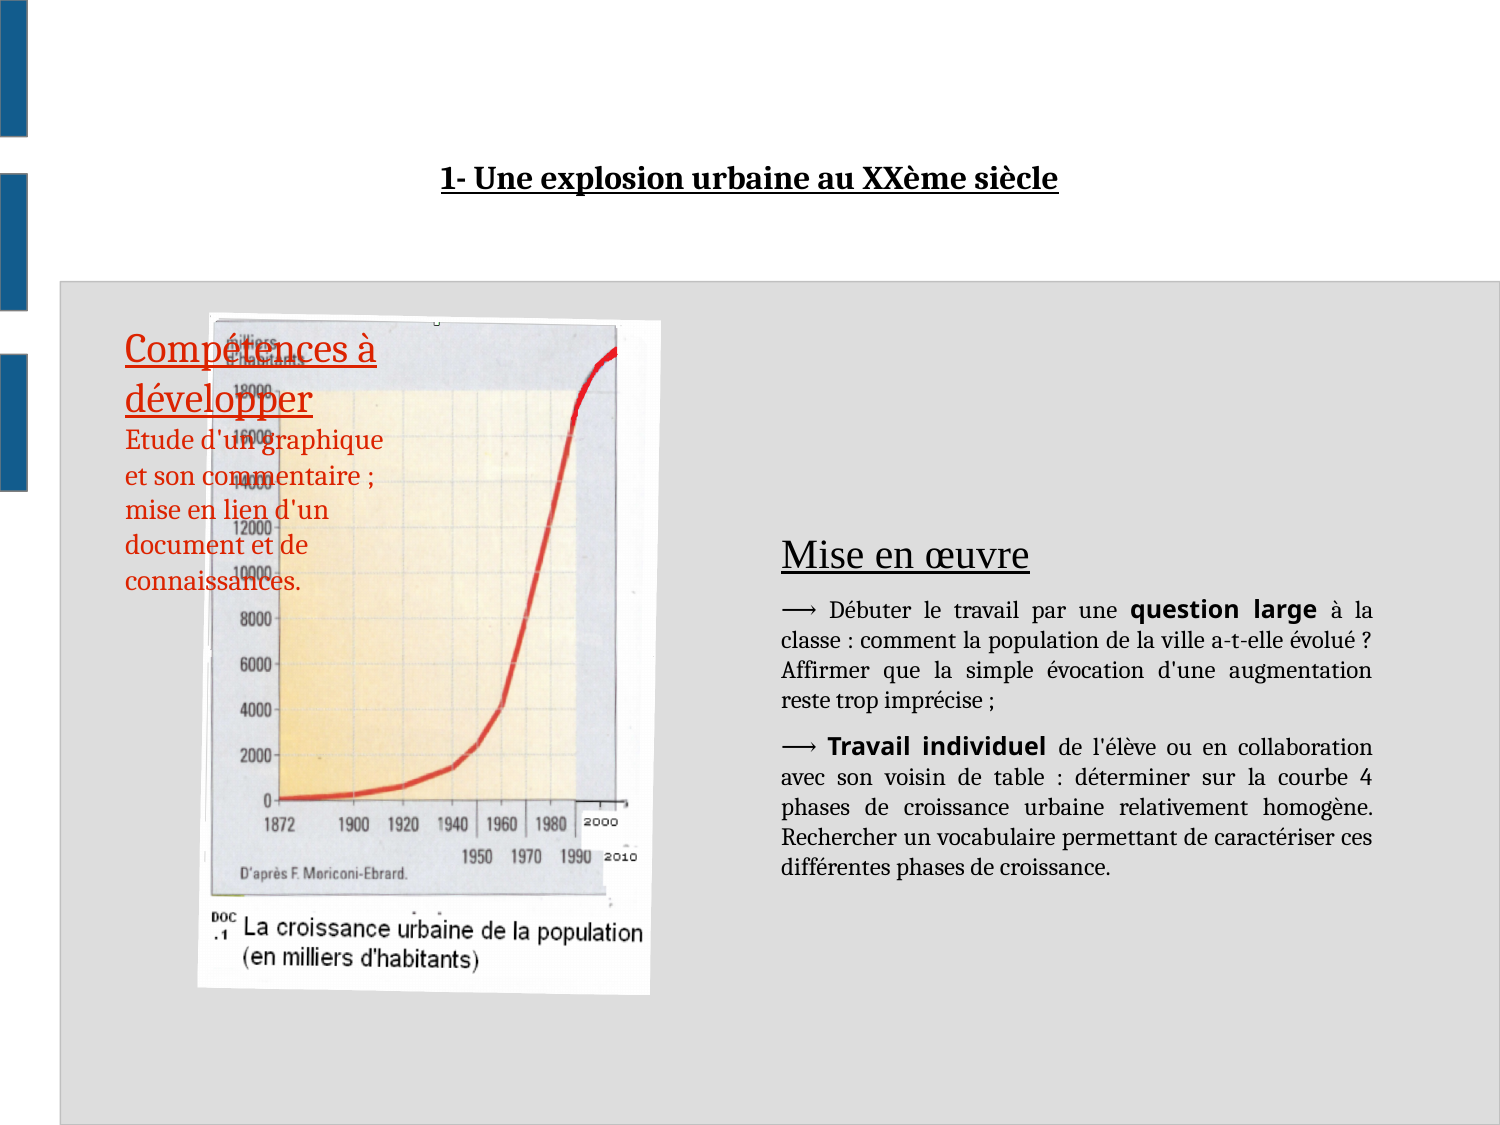

# 1- Une explosion urbaine au XXème siècle
Compétences à développer
Etude d'un graphique et son commentaire ; mise en lien d'un document et de connaissances.
Mise en œuvre
⟶ Débuter le travail par une question large à la classe : comment la population de la ville a-t-elle évolué ? Affirmer que la simple évocation d'une augmentation reste trop imprécise ;
⟶ Travail individuel de l'élève ou en collaboration avec son voisin de table : déterminer sur la courbe 4 phases de croissance urbaine relativement homogène. Rechercher un vocabulaire permettant de caractériser ces différentes phases de croissance.